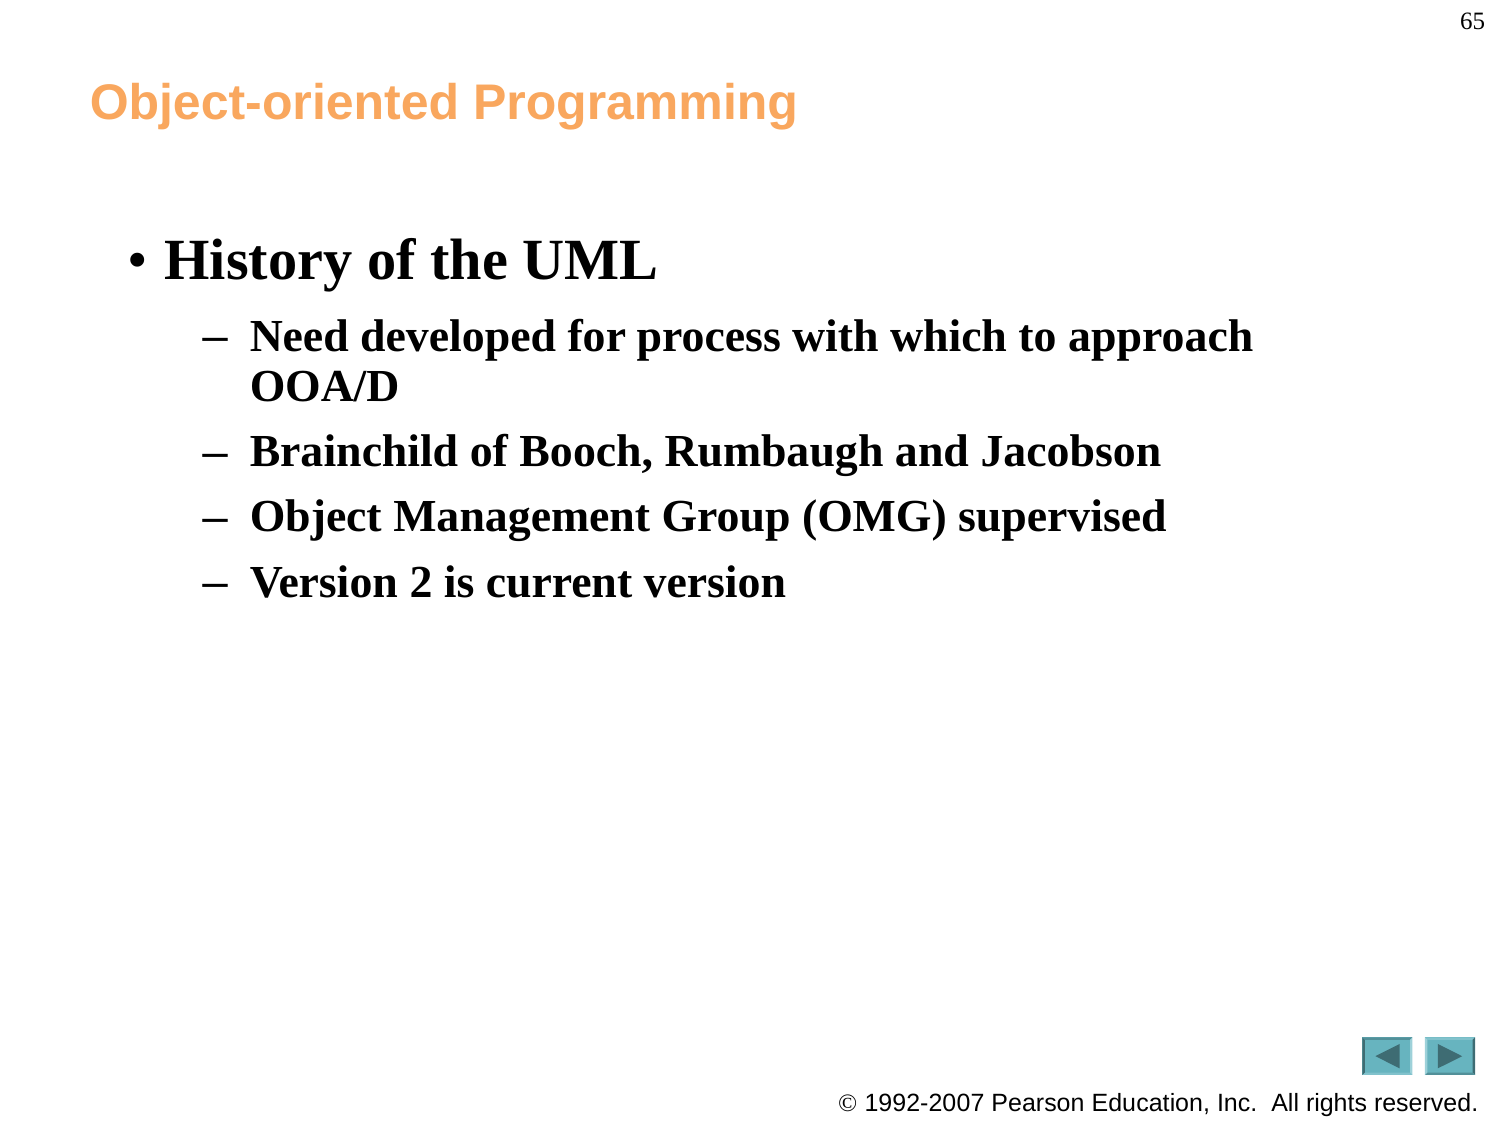

65
# Object-oriented Programming
History of the UML
Need developed for process with which to approach OOA/D
Brainchild of Booch, Rumbaugh and Jacobson
Object Management Group (OMG) supervised
Version 2 is current version